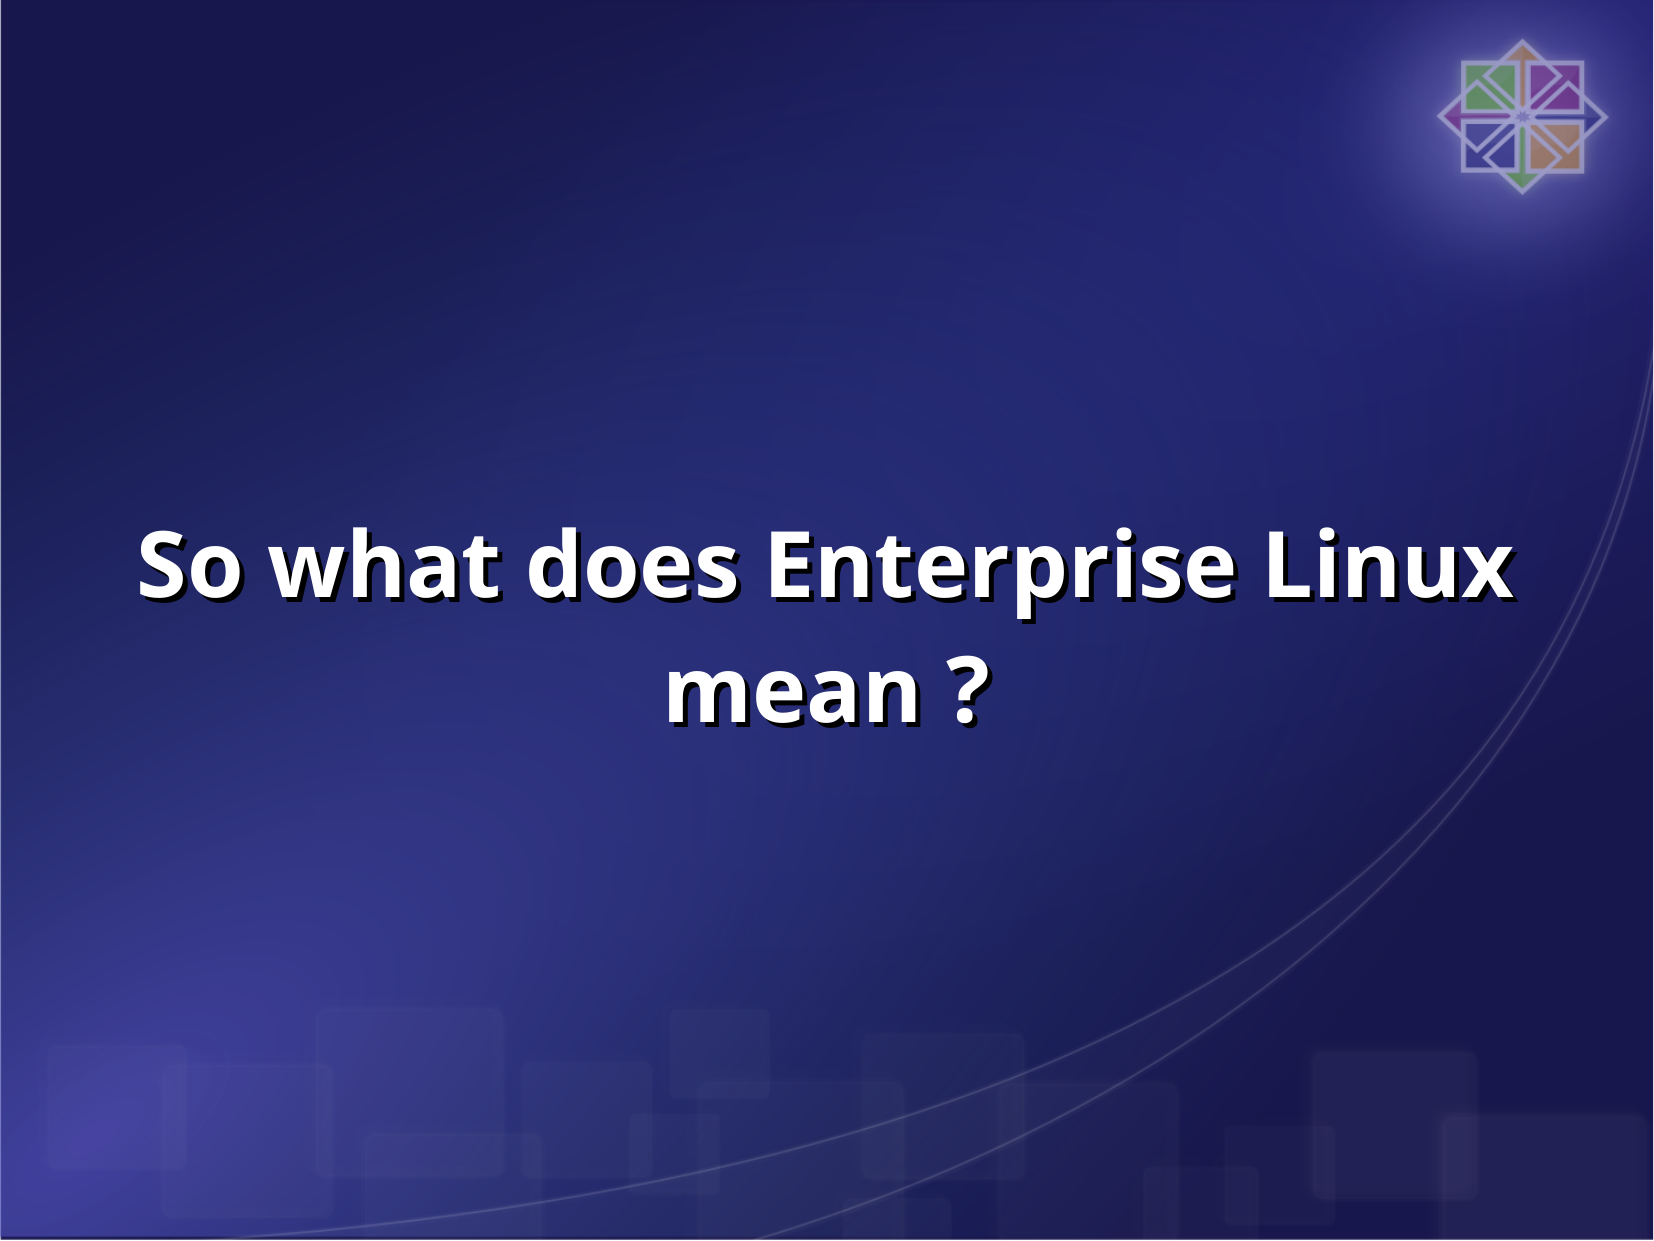

# So what does Enterprise Linux mean ?